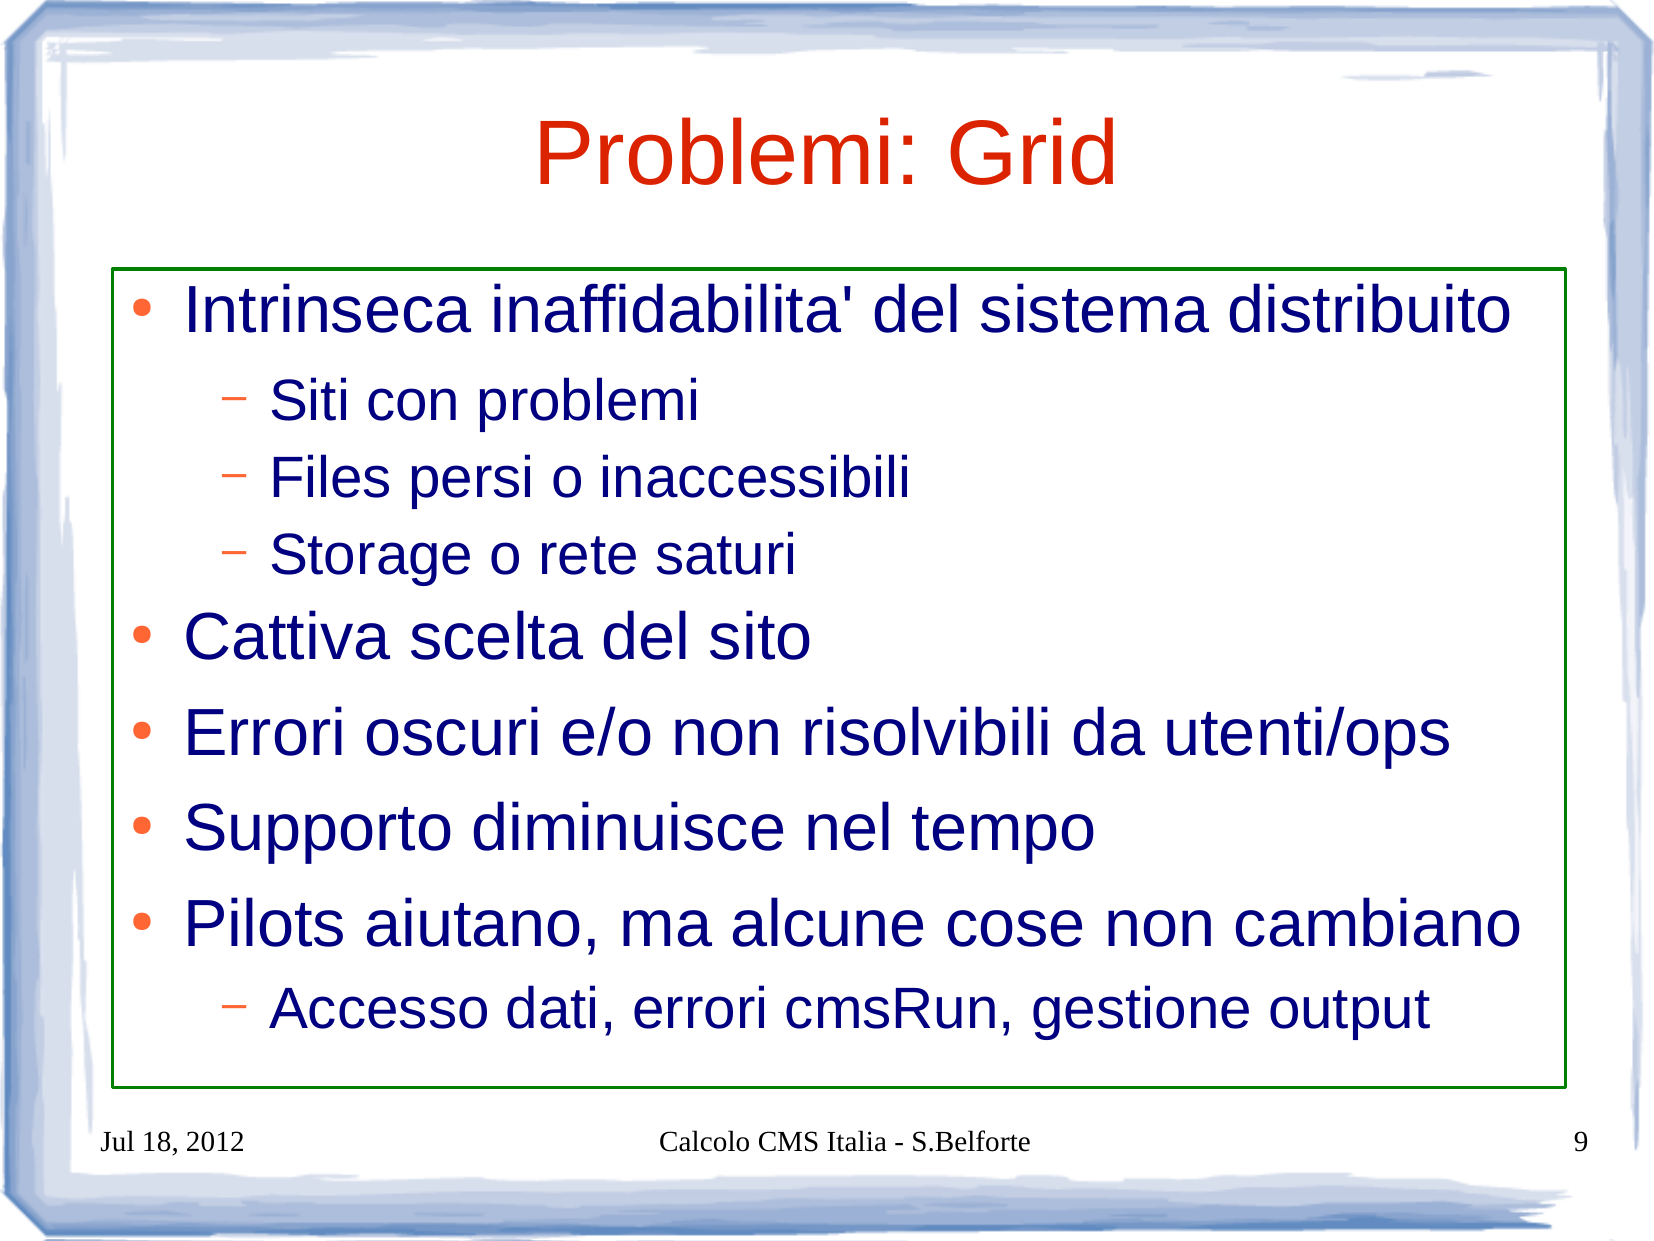

# Problemi: Grid
Intrinseca inaffidabilita' del sistema distribuito
Siti con problemi
Files persi o inaccessibili
Storage o rete saturi
Cattiva scelta del sito
Errori oscuri e/o non risolvibili da utenti/ops
Supporto diminuisce nel tempo
Pilots aiutano, ma alcune cose non cambiano
Accesso dati, errori cmsRun, gestione output
Jul 18, 2012
Calcolo CMS Italia - S.Belforte
9